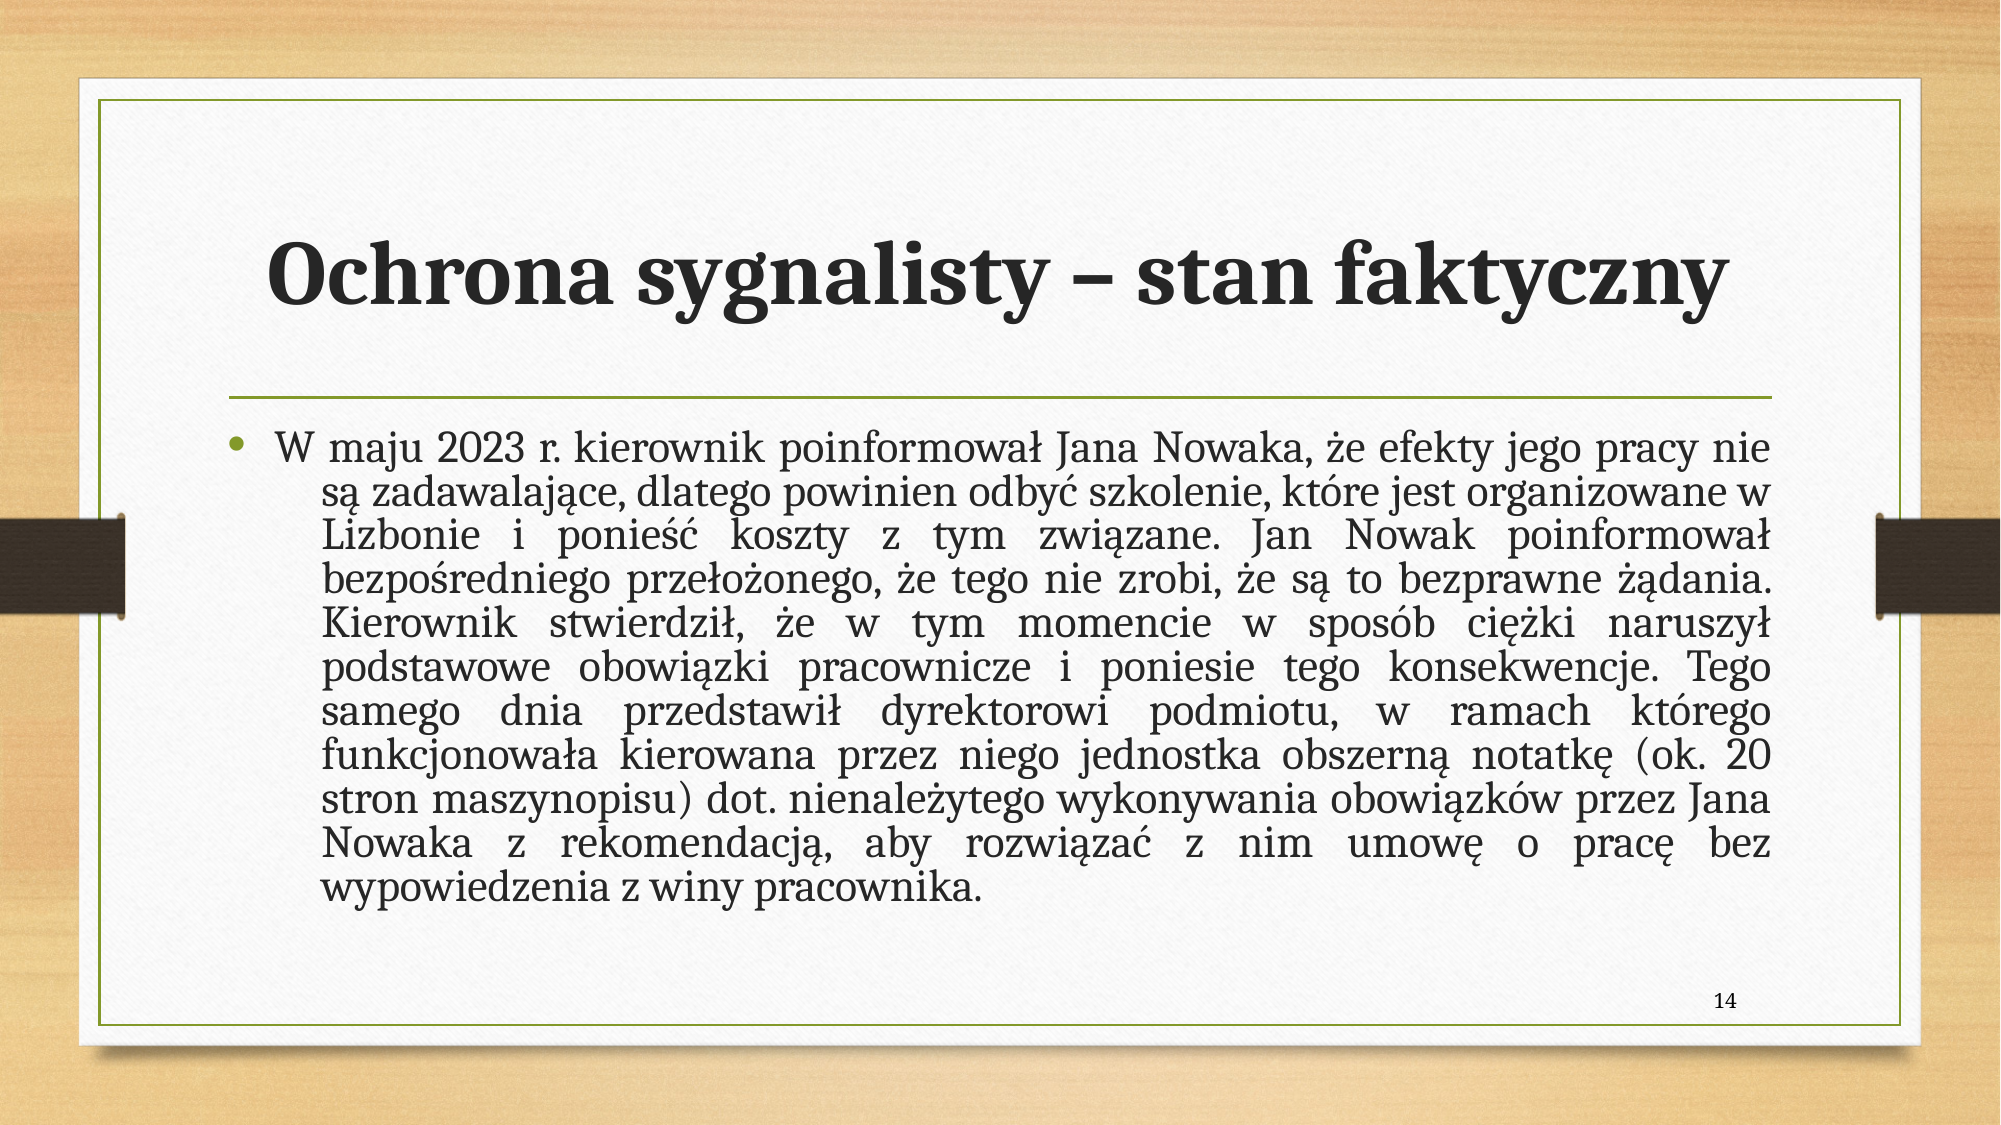

# Ochrona sygnalisty – stan faktyczny
W maju 2023 r. kierownik poinformował Jana Nowaka, że efekty jego pracy nie są zadawalające, dlatego powinien odbyć szkolenie, które jest organizowane w Lizbonie i ponieść koszty z tym związane. Jan Nowak poinformował bezpośredniego przełożonego, że tego nie zrobi, że są to bezprawne żądania. Kierownik stwierdził, że w tym momencie w sposób ciężki naruszył podstawowe obowiązki pracownicze i poniesie tego konsekwencje. Tego samego dnia przedstawił dyrektorowi podmiotu, w ramach którego funkcjonowała kierowana przez niego jednostka obszerną notatkę (ok. 20 stron maszynopisu) dot. nienależytego wykonywania obowiązków przez Jana Nowaka z rekomendacją, aby rozwiązać z nim umowę o pracę bez wypowiedzenia z winy pracownika.